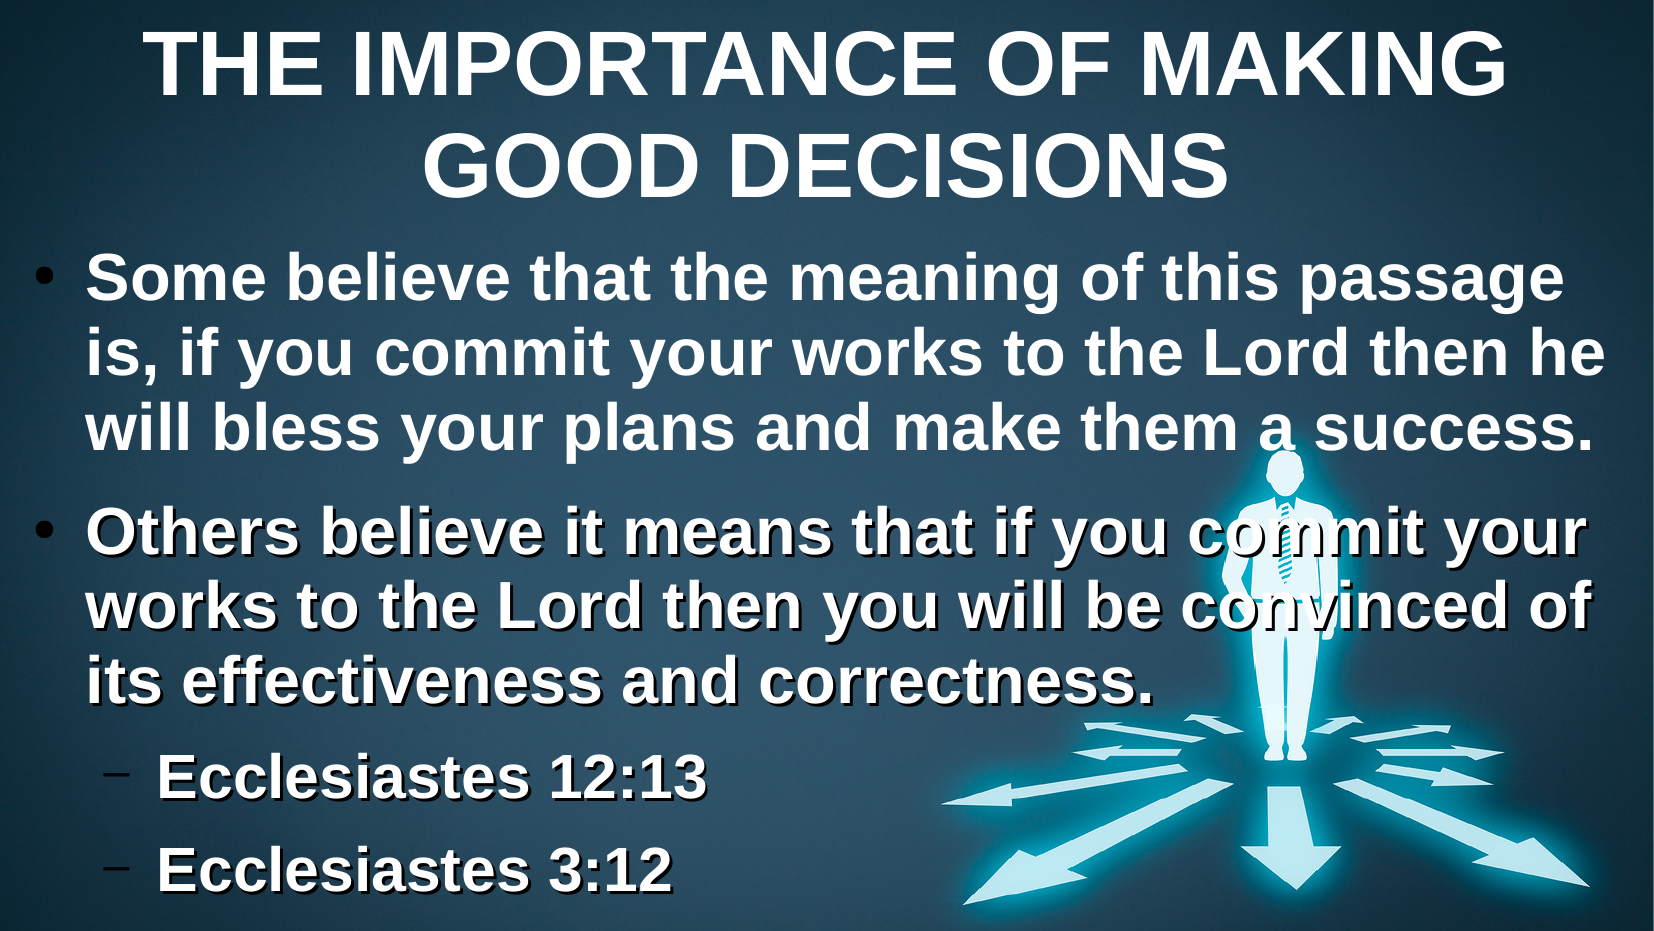

# THE IMPORTANCE OF MAKING GOOD DECISIONS
Some believe that the meaning of this passage is, if you commit your works to the Lord then he will bless your plans and make them a success.
Others believe it means that if you commit your works to the Lord then you will be convinced of its effectiveness and correctness.
Ecclesiastes 12:13
Ecclesiastes 3:12